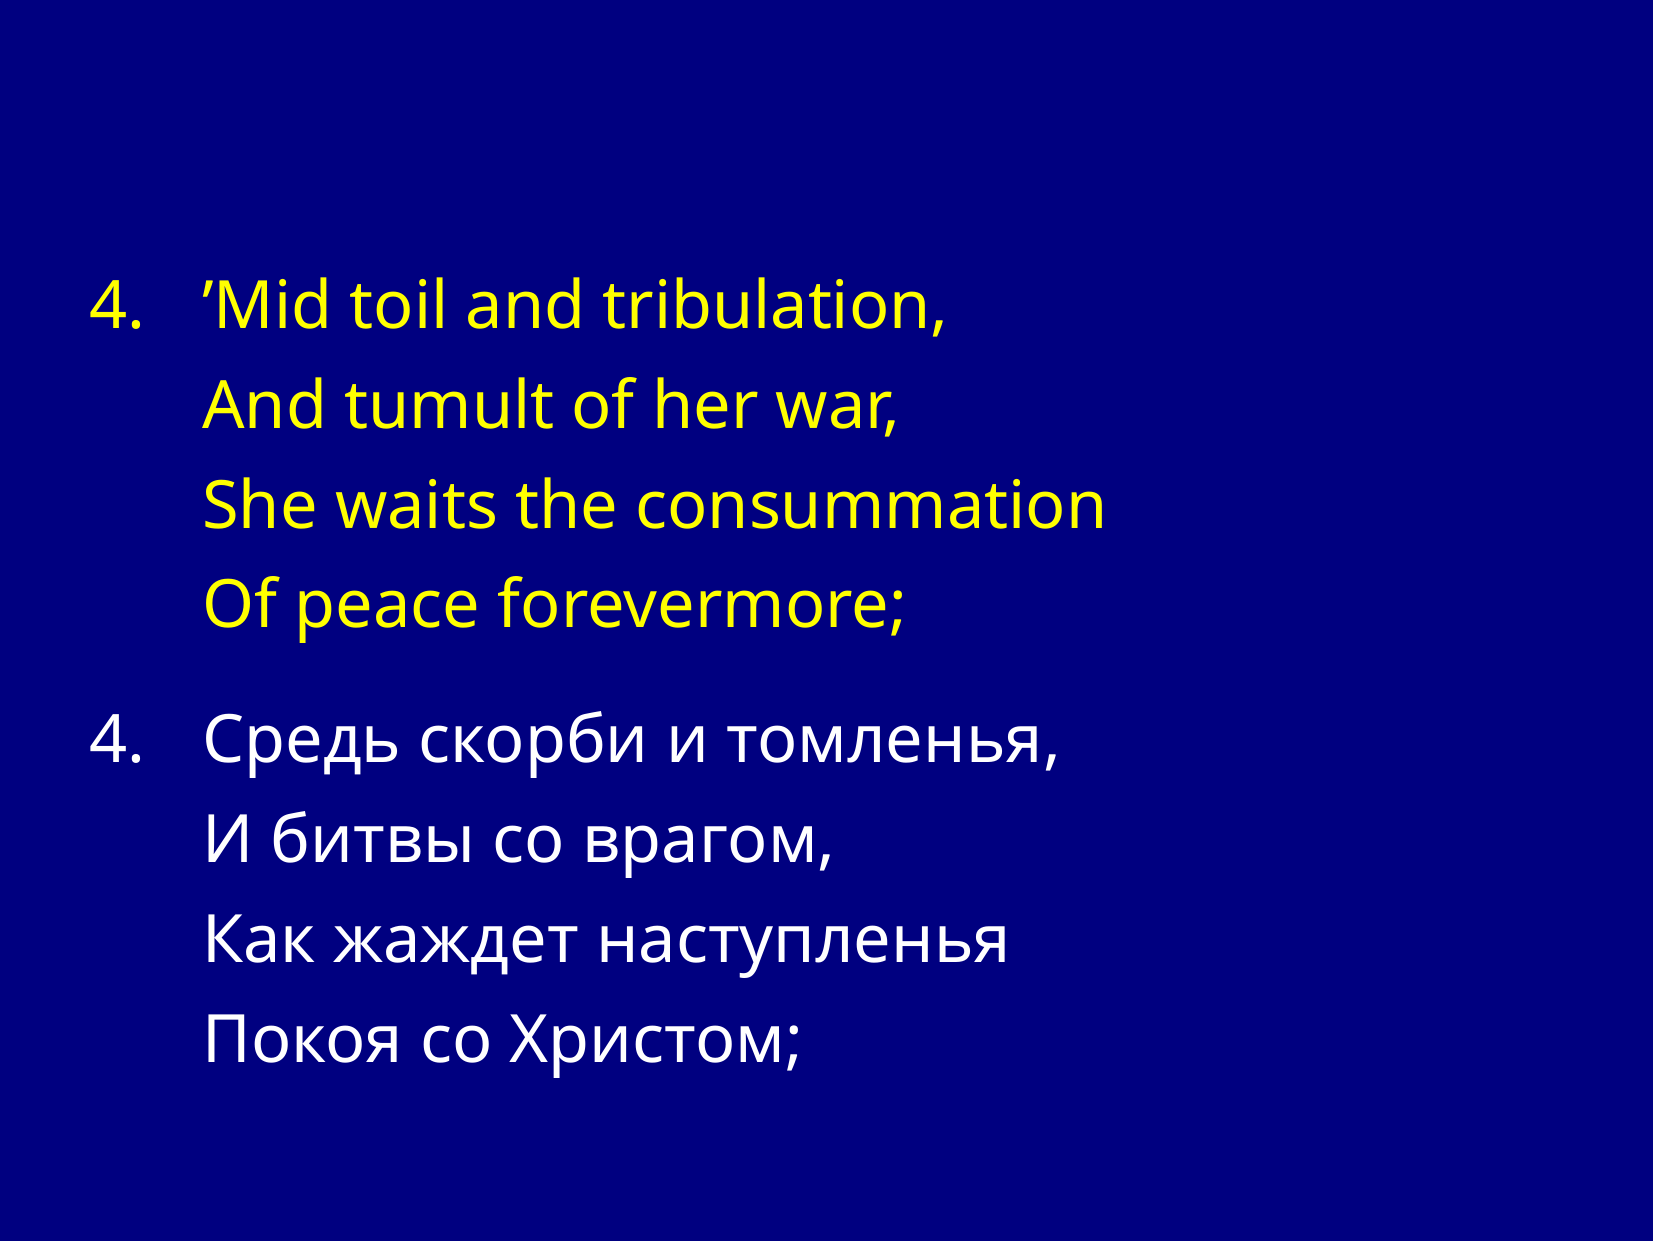

4.	’Mid toil and tribulation,
	And tumult of her war,
	She waits the consummation
	Of peace forevermore;
4.	Средь скорби и томленья,
	И битвы со врагом,
	Как жаждет наступленья
	Покоя со Христом;